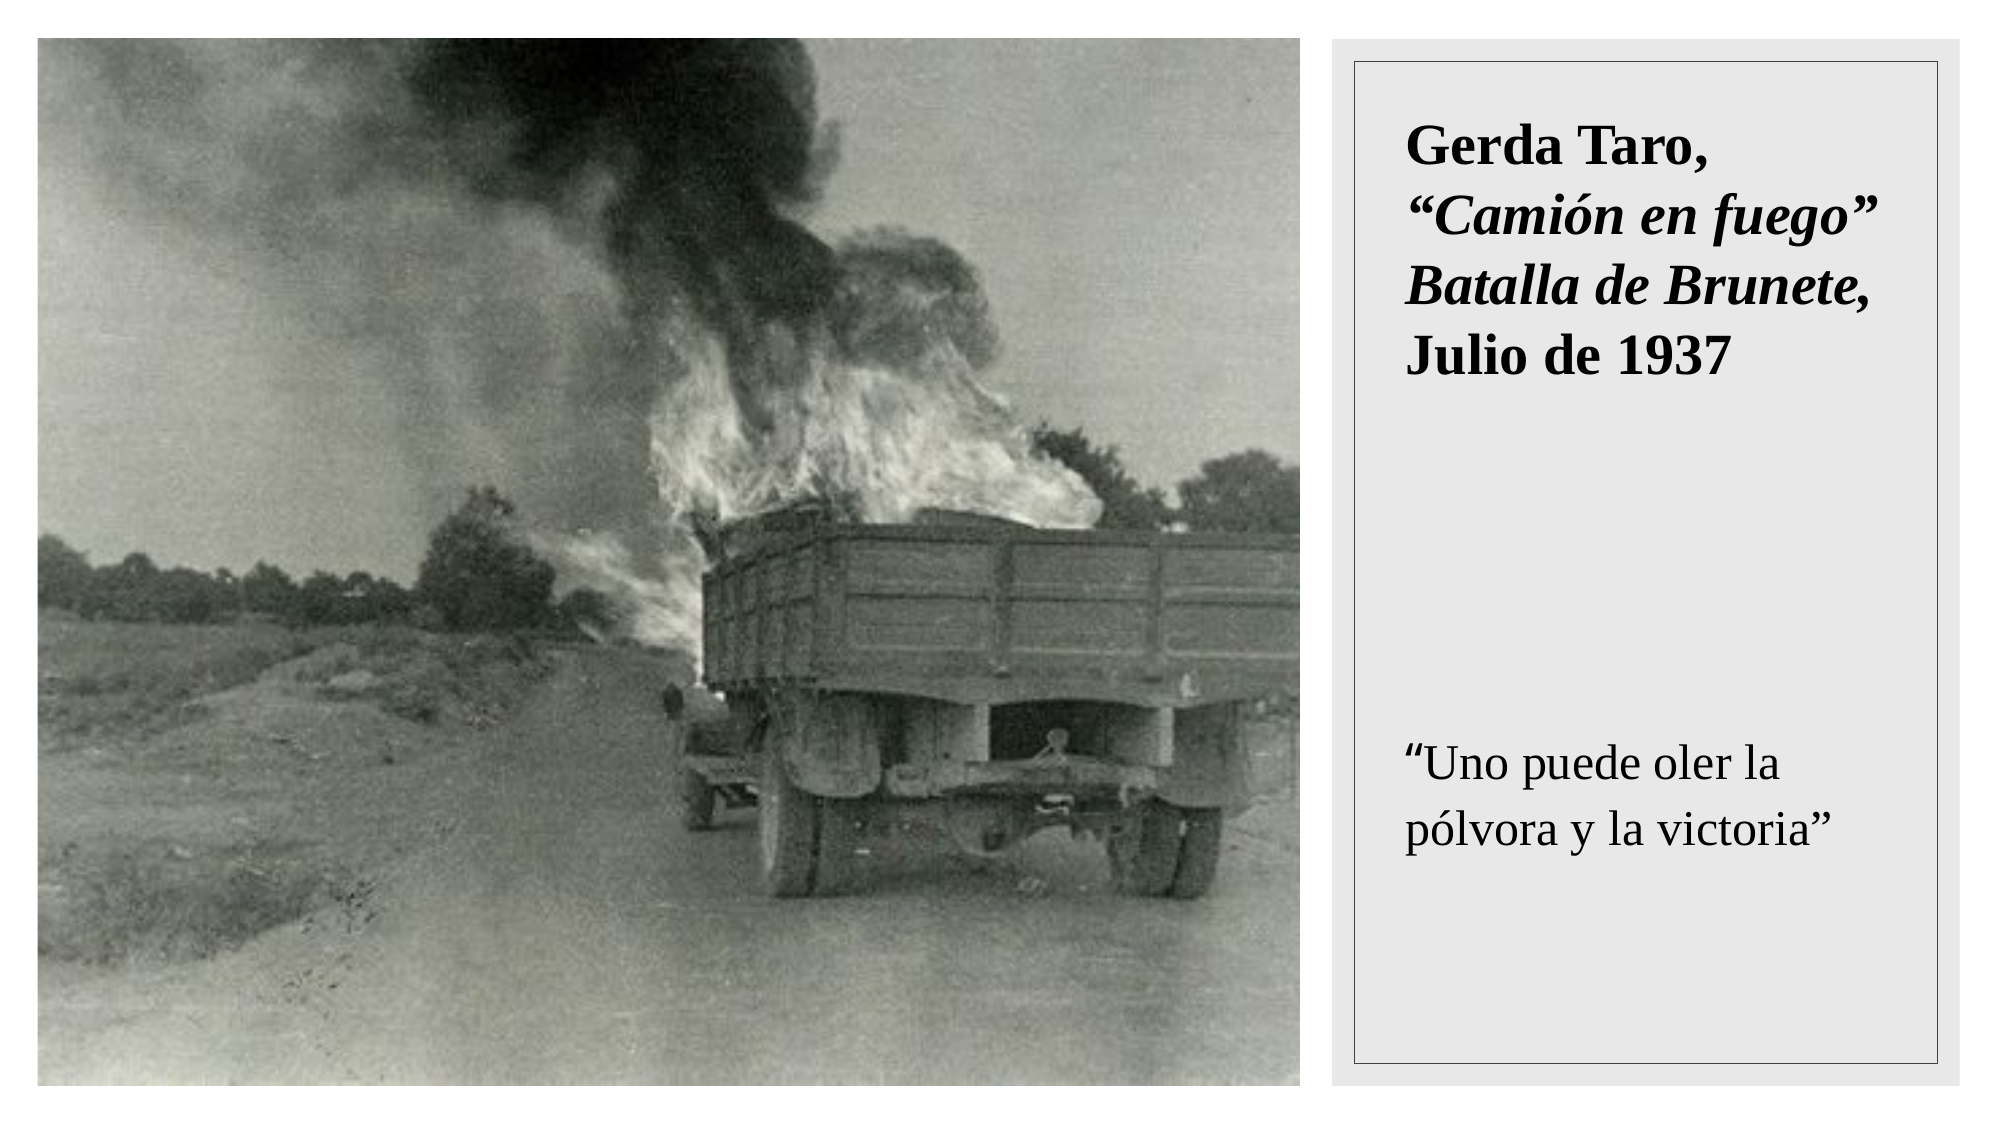

# Gerda Taro, “Camión en fuego” Batalla de Brunete, Julio de 1937
“Uno puede oler la pólvora y la victoria”